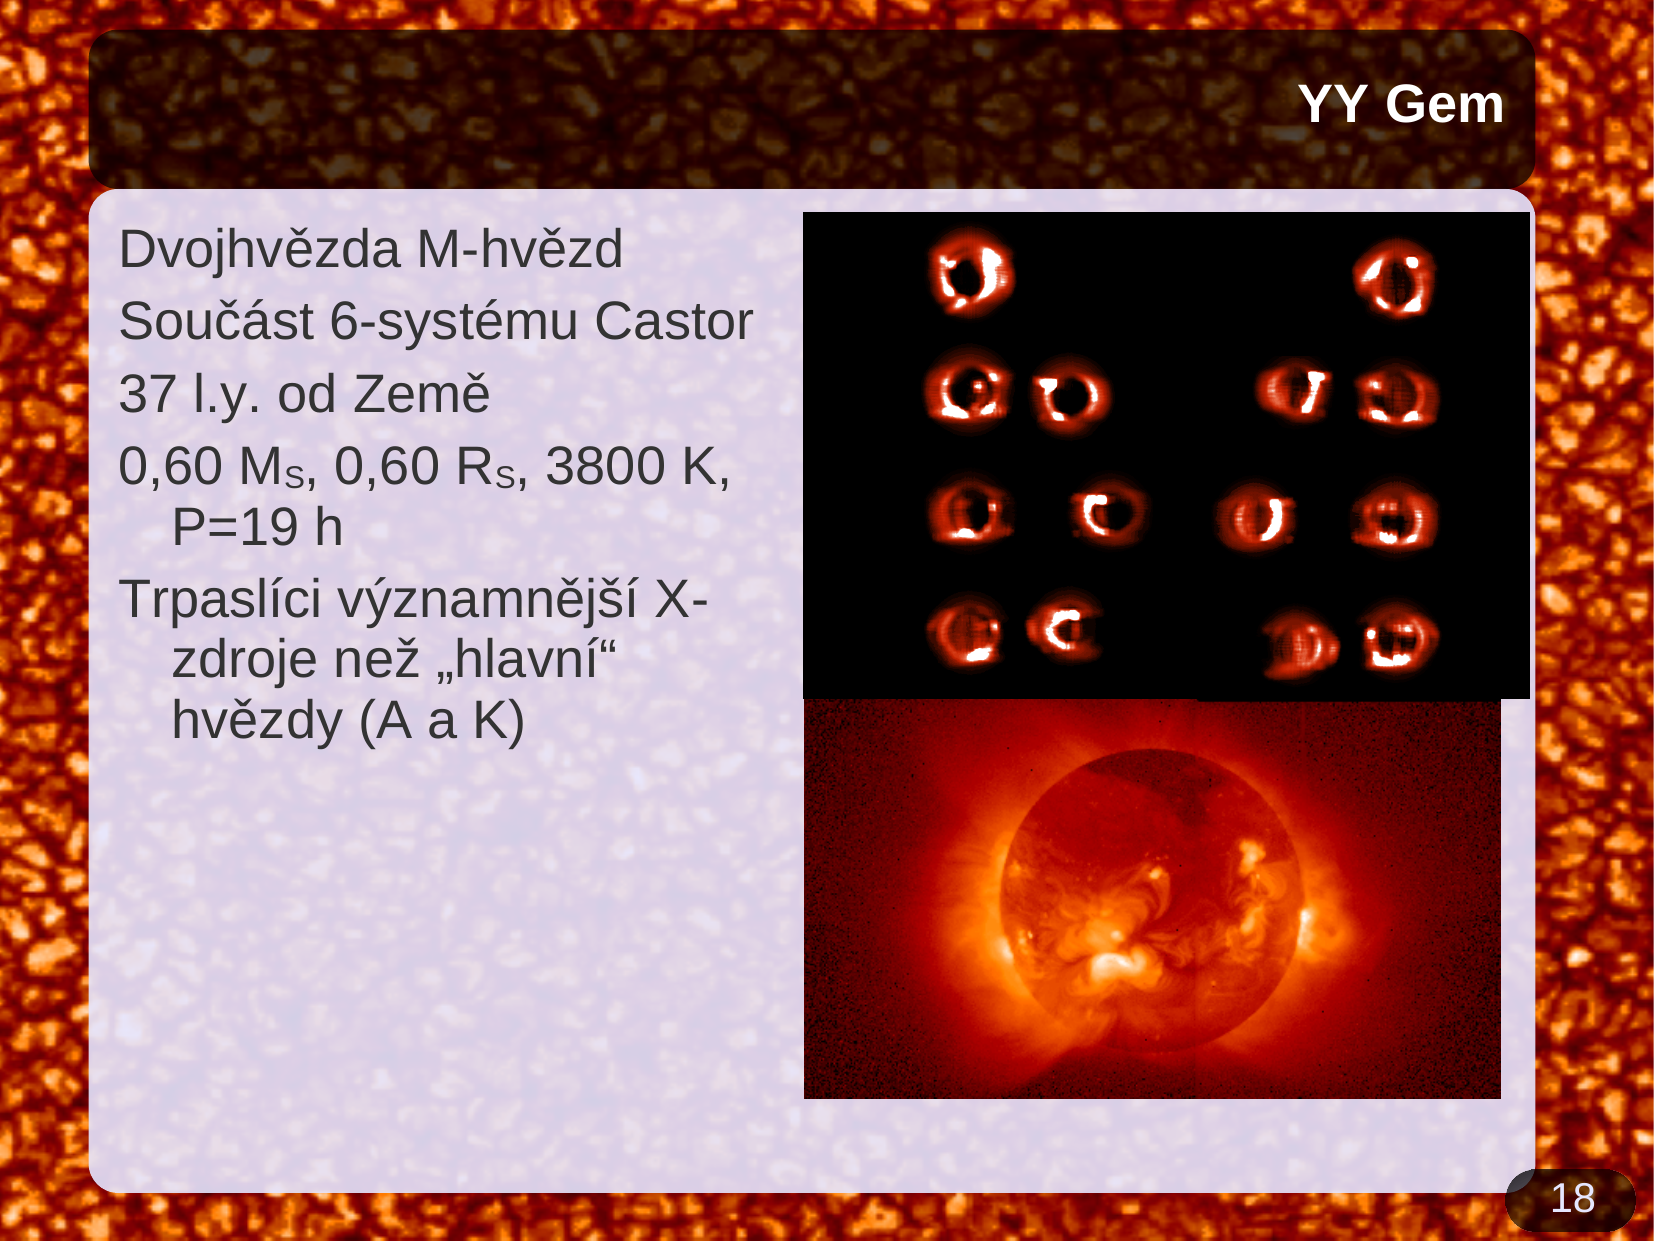

# YY Gem
Dvojhvězda M-hvězd
Součást 6-systému Castor
37 l.y. od Země
0,60 MS, 0,60 RS, 3800 K, P=19 h
Trpaslíci významnější X-zdroje než „hlavní“ hvězdy (A a K)